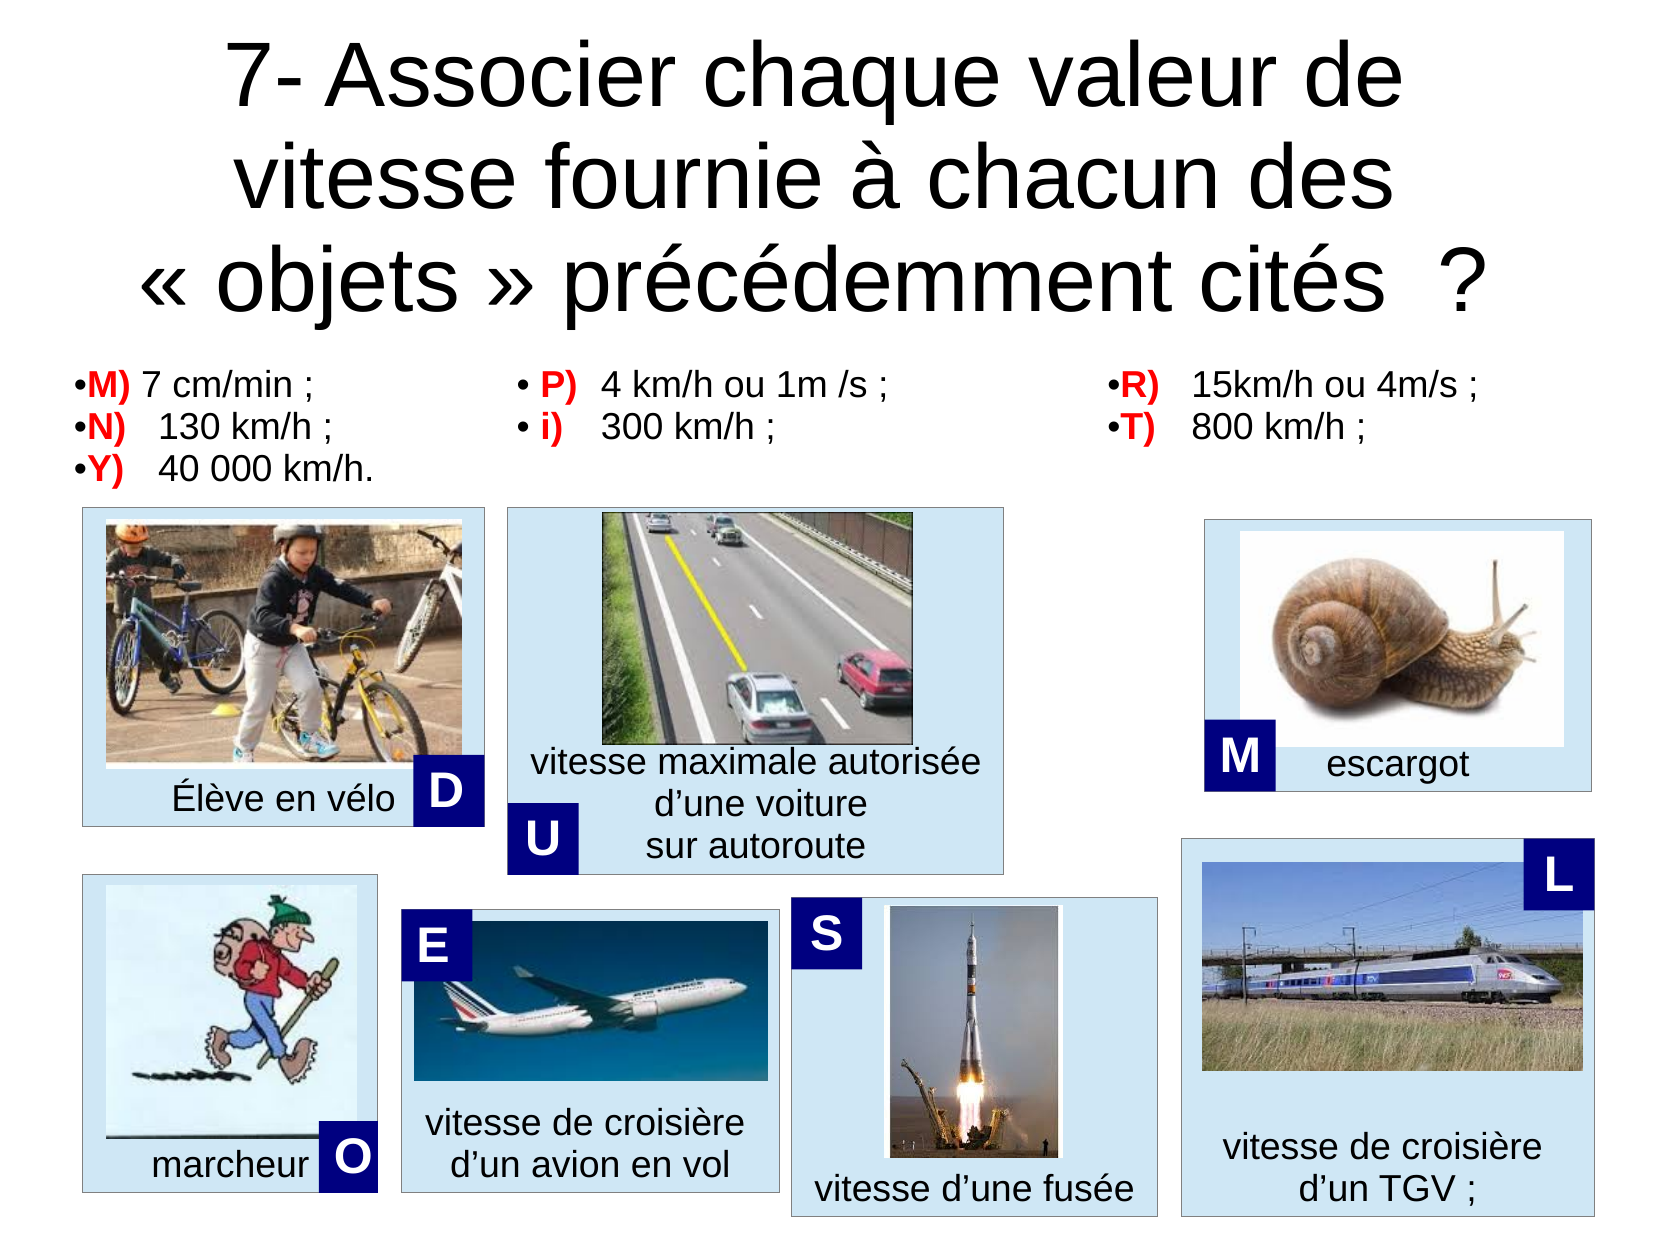

# 7- Associer chaque valeur de vitesse fournie à chacun des « objets » précédemment cités ?
•M) 7 cm/min ; 			• P)	 4 km/h ou 1m /s ;			•R)	 15km/h ou 4m/s ;
•N)	 130 km/h ;			• i)	 300 km/h ;					•T)	 800 km/h ;
•Y)	 40 000 km/h.
Élève en vélo
vitesse maximale autorisée
 d’une voiture
sur autoroute
escargot
M
D
U
vitesse de croisière
d’un TGV ;
L
marcheur
vitesse d’une fusée
S
vitesse de croisière
d’un avion en vol
E
O